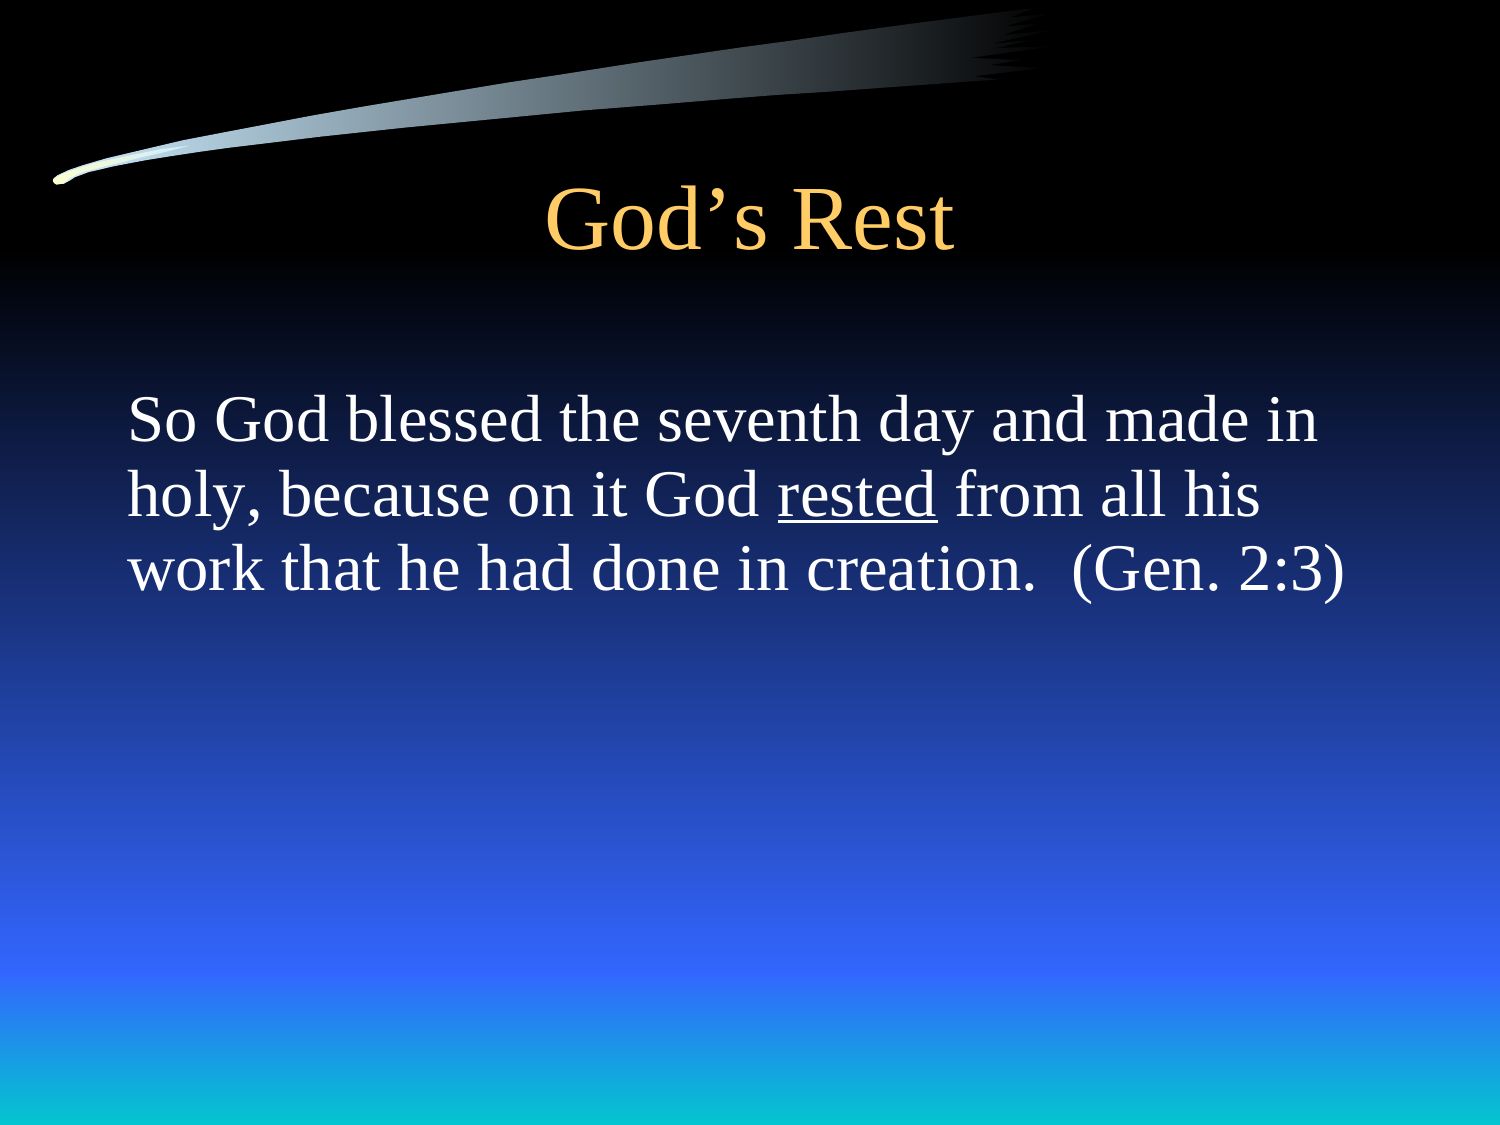

# God’s Rest
So God blessed the seventh day and made in holy, because on it God rested from all his work that he had done in creation. (Gen. 2:3)